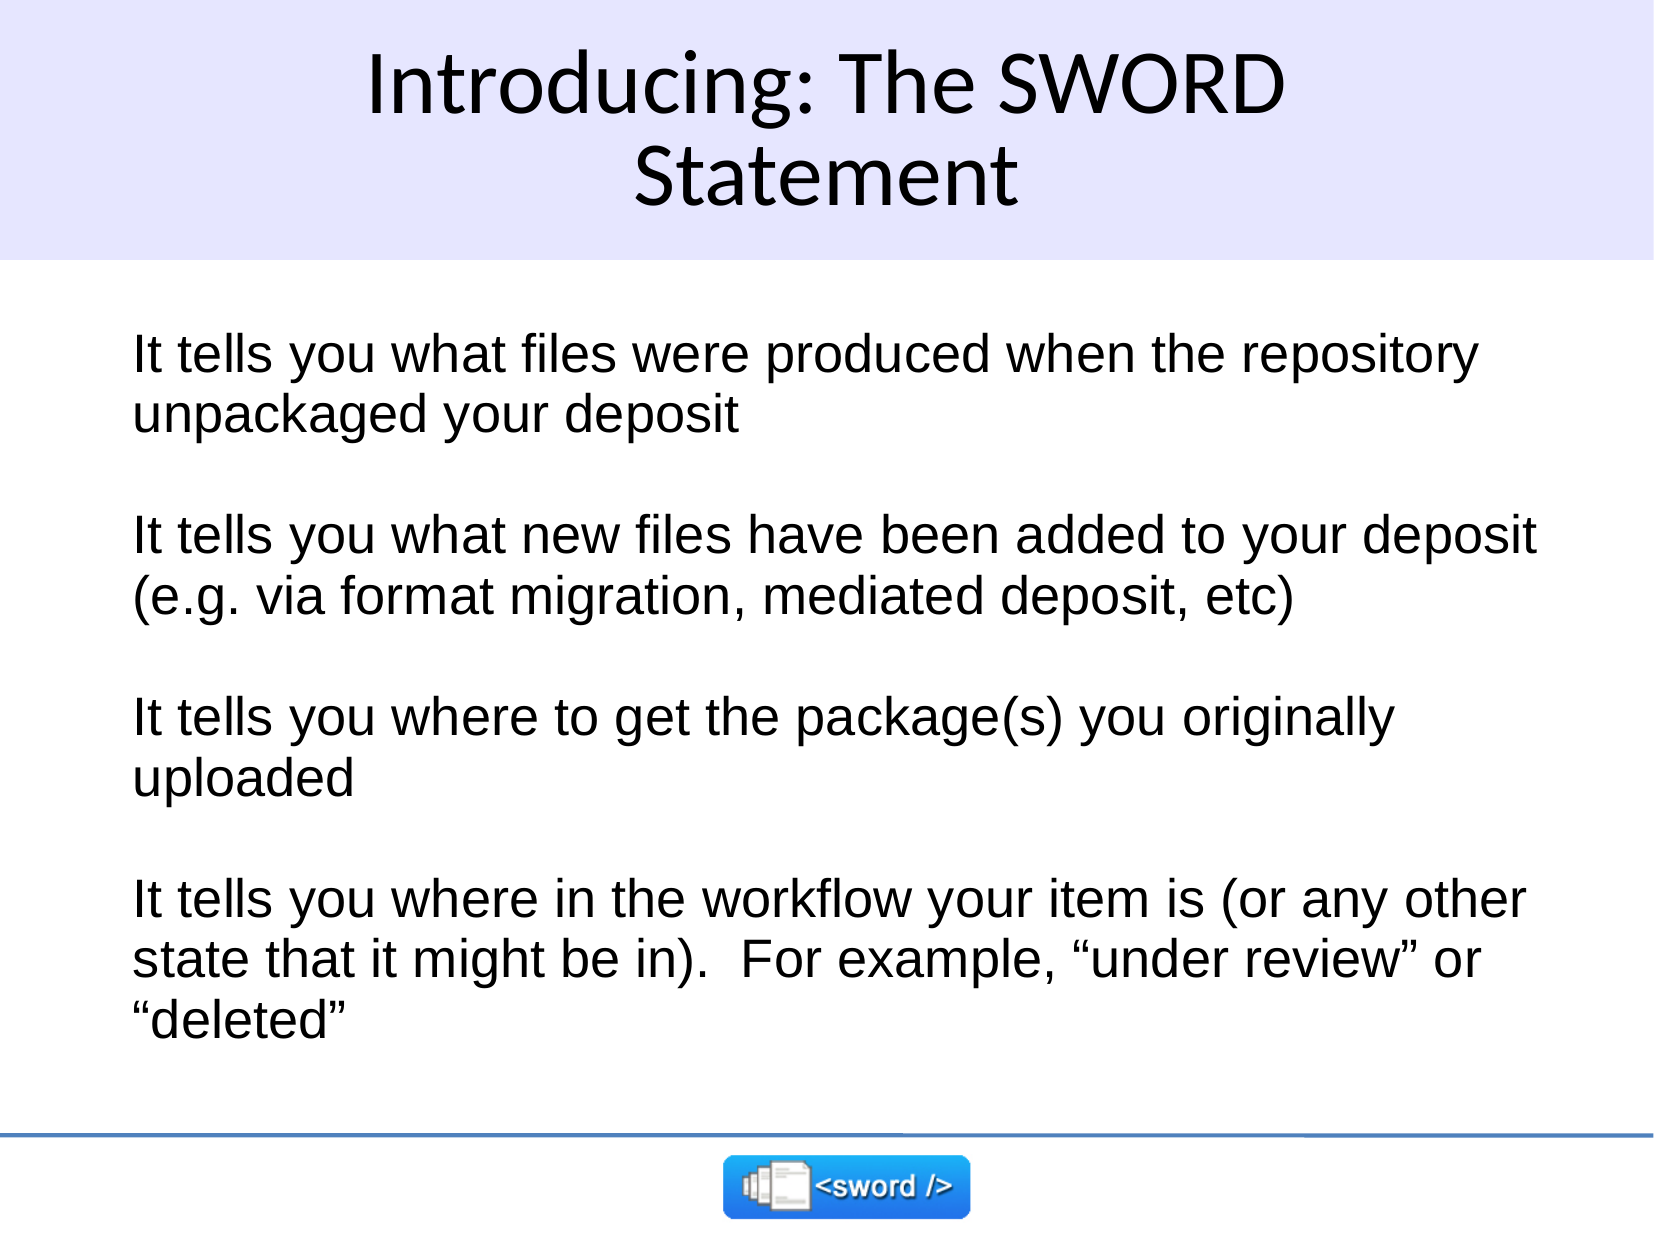

Introducing: The SWORD Statement
It tells you what files were produced when the repository unpackaged your deposit
It tells you what new files have been added to your deposit (e.g. via format migration, mediated deposit, etc)
It tells you where to get the package(s) you originally uploaded
It tells you where in the workflow your item is (or any other state that it might be in). For example, “under review” or “deleted”